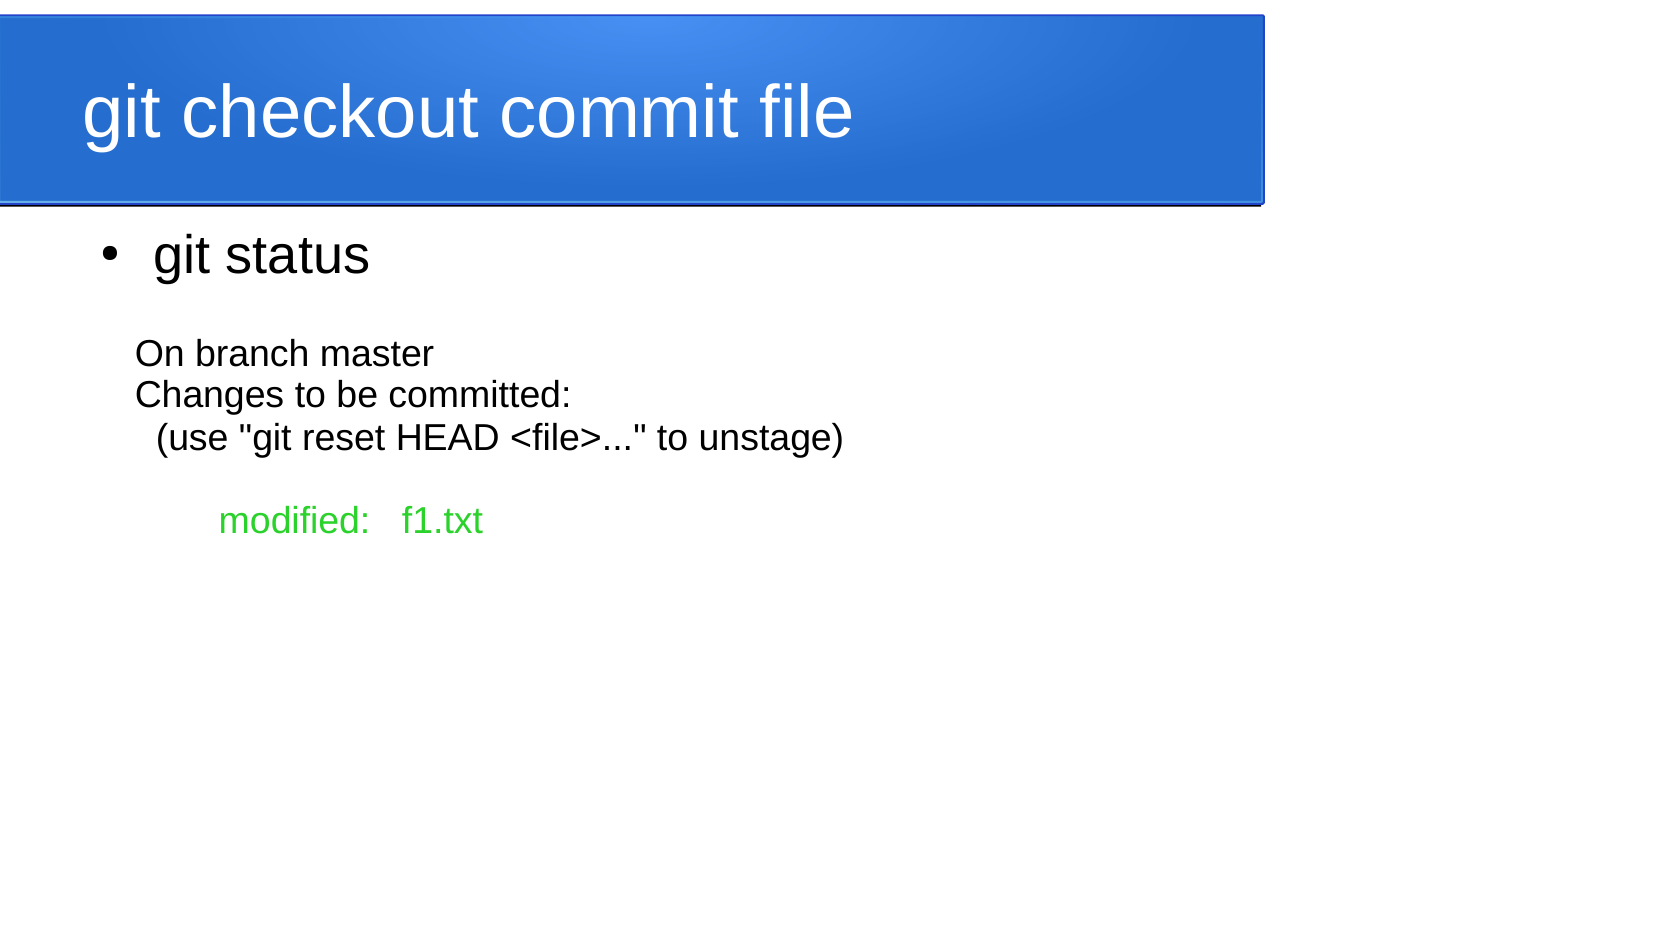

# git checkout commit file
git status
On branch master
Changes to be committed:
 (use "git reset HEAD <file>..." to unstage)
 modified: f1.txt